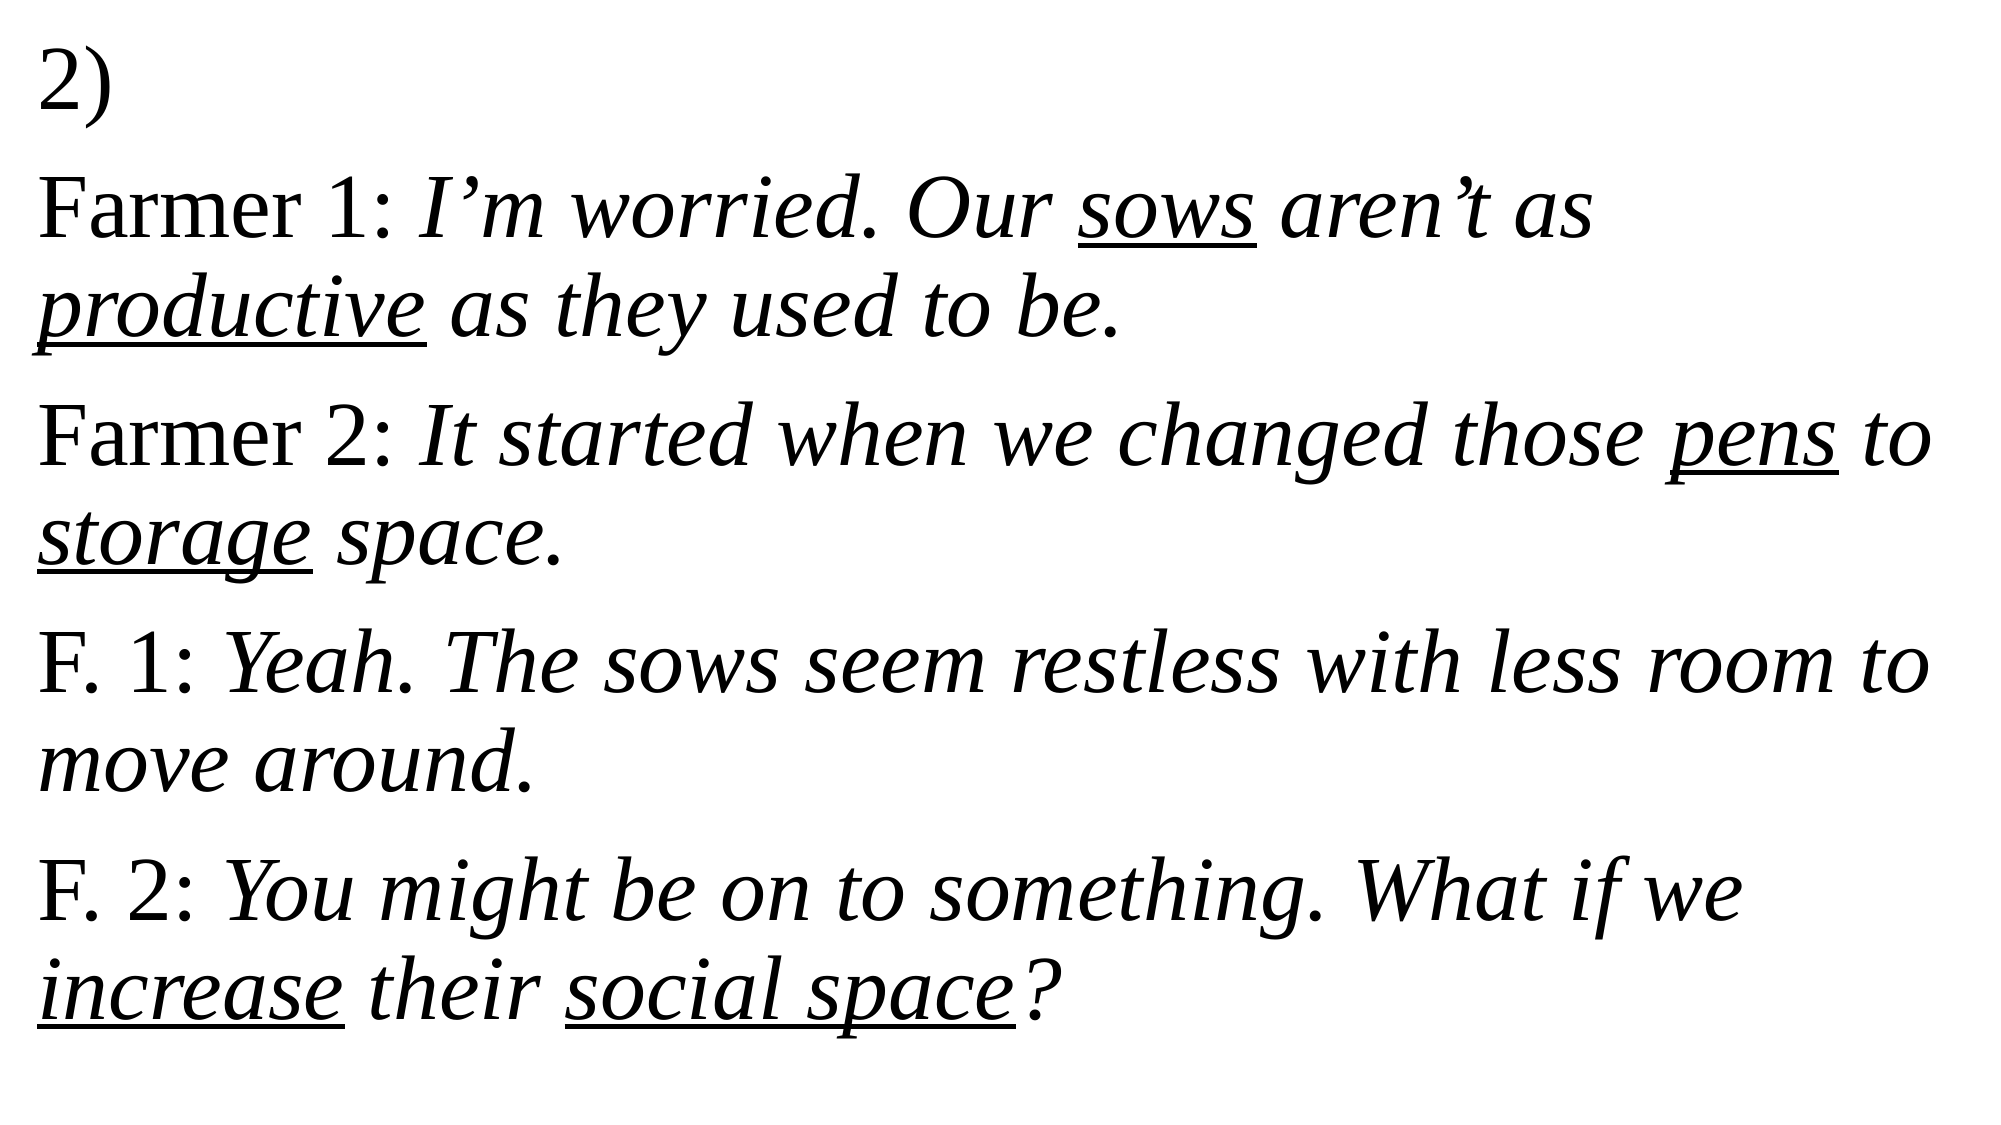

# 2)
Farmer 1: I’m worried. Our sows aren’t as productive as they used to be.
Farmer 2: It started when we changed those pens to storage space.
F. 1: Yeah. The sows seem restless with less room to move around.
F. 2: You might be on to something. What if we increase their social space?